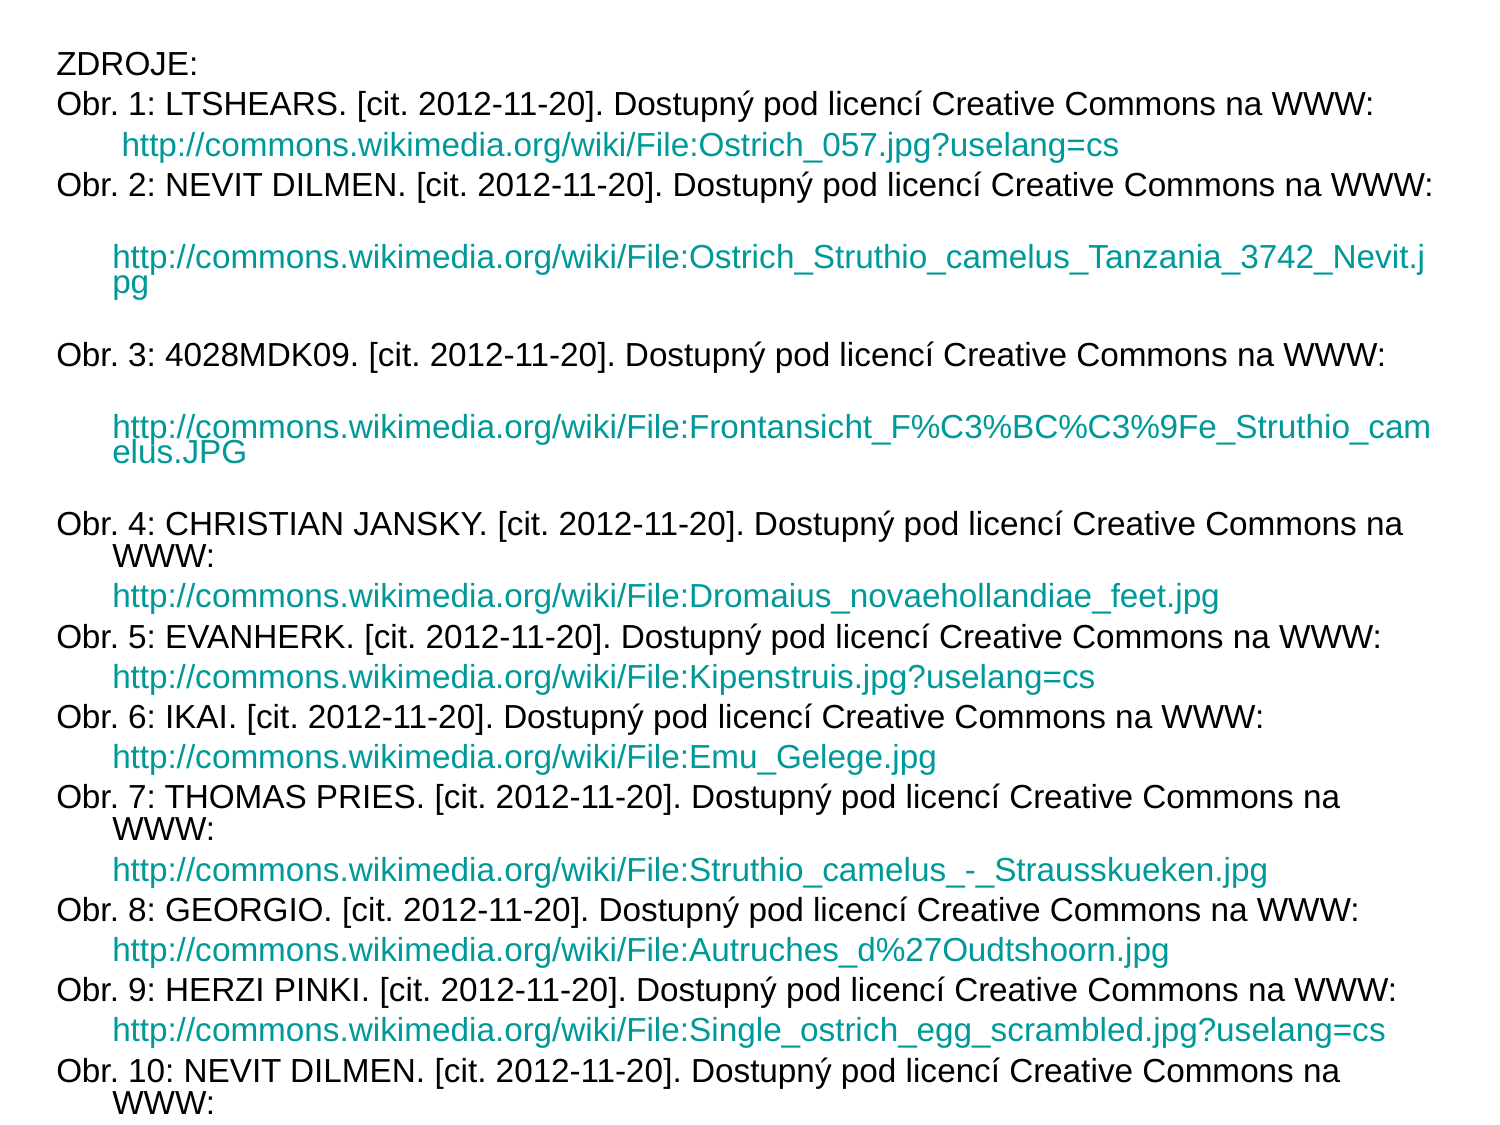

# ZDROJE:
Obr. 1: LTSHEARS. [cit. 2012-11-20]. Dostupný pod licencí Creative Commons na WWW:
	 http://commons.wikimedia.org/wiki/File:Ostrich_057.jpg?uselang=cs
Obr. 2: NEVIT DILMEN. [cit. 2012-11-20]. Dostupný pod licencí Creative Commons na WWW:
	http://commons.wikimedia.org/wiki/File:Ostrich_Struthio_camelus_Tanzania_3742_Nevit.jpg
Obr. 3: 4028MDK09. [cit. 2012-11-20]. Dostupný pod licencí Creative Commons na WWW:
	http://commons.wikimedia.org/wiki/File:Frontansicht_F%C3%BC%C3%9Fe_Struthio_camelus.JPG
Obr. 4: CHRISTIAN JANSKY. [cit. 2012-11-20]. Dostupný pod licencí Creative Commons na WWW:
	http://commons.wikimedia.org/wiki/File:Dromaius_novaehollandiae_feet.jpg
Obr. 5: EVANHERK. [cit. 2012-11-20]. Dostupný pod licencí Creative Commons na WWW:
	http://commons.wikimedia.org/wiki/File:Kipenstruis.jpg?uselang=cs
Obr. 6: IKAI. [cit. 2012-11-20]. Dostupný pod licencí Creative Commons na WWW:
	http://commons.wikimedia.org/wiki/File:Emu_Gelege.jpg
Obr. 7: THOMAS PRIES. [cit. 2012-11-20]. Dostupný pod licencí Creative Commons na WWW:
	http://commons.wikimedia.org/wiki/File:Struthio_camelus_-_Strausskueken.jpg
Obr. 8: GEORGIO. [cit. 2012-11-20]. Dostupný pod licencí Creative Commons na WWW:
	http://commons.wikimedia.org/wiki/File:Autruches_d%27Oudtshoorn.jpg
Obr. 9: HERZI PINKI. [cit. 2012-11-20]. Dostupný pod licencí Creative Commons na WWW:
	http://commons.wikimedia.org/wiki/File:Single_ostrich_egg_scrambled.jpg?uselang=cs
Obr. 10: NEVIT DILMEN. [cit. 2012-11-20]. Dostupný pod licencí Creative Commons na WWW:
	http://commons.wikimedia.org/wiki/File:Ostrich_Struthio_camelus_Tanzania_3739_Nevit.jpg?uselang=cs